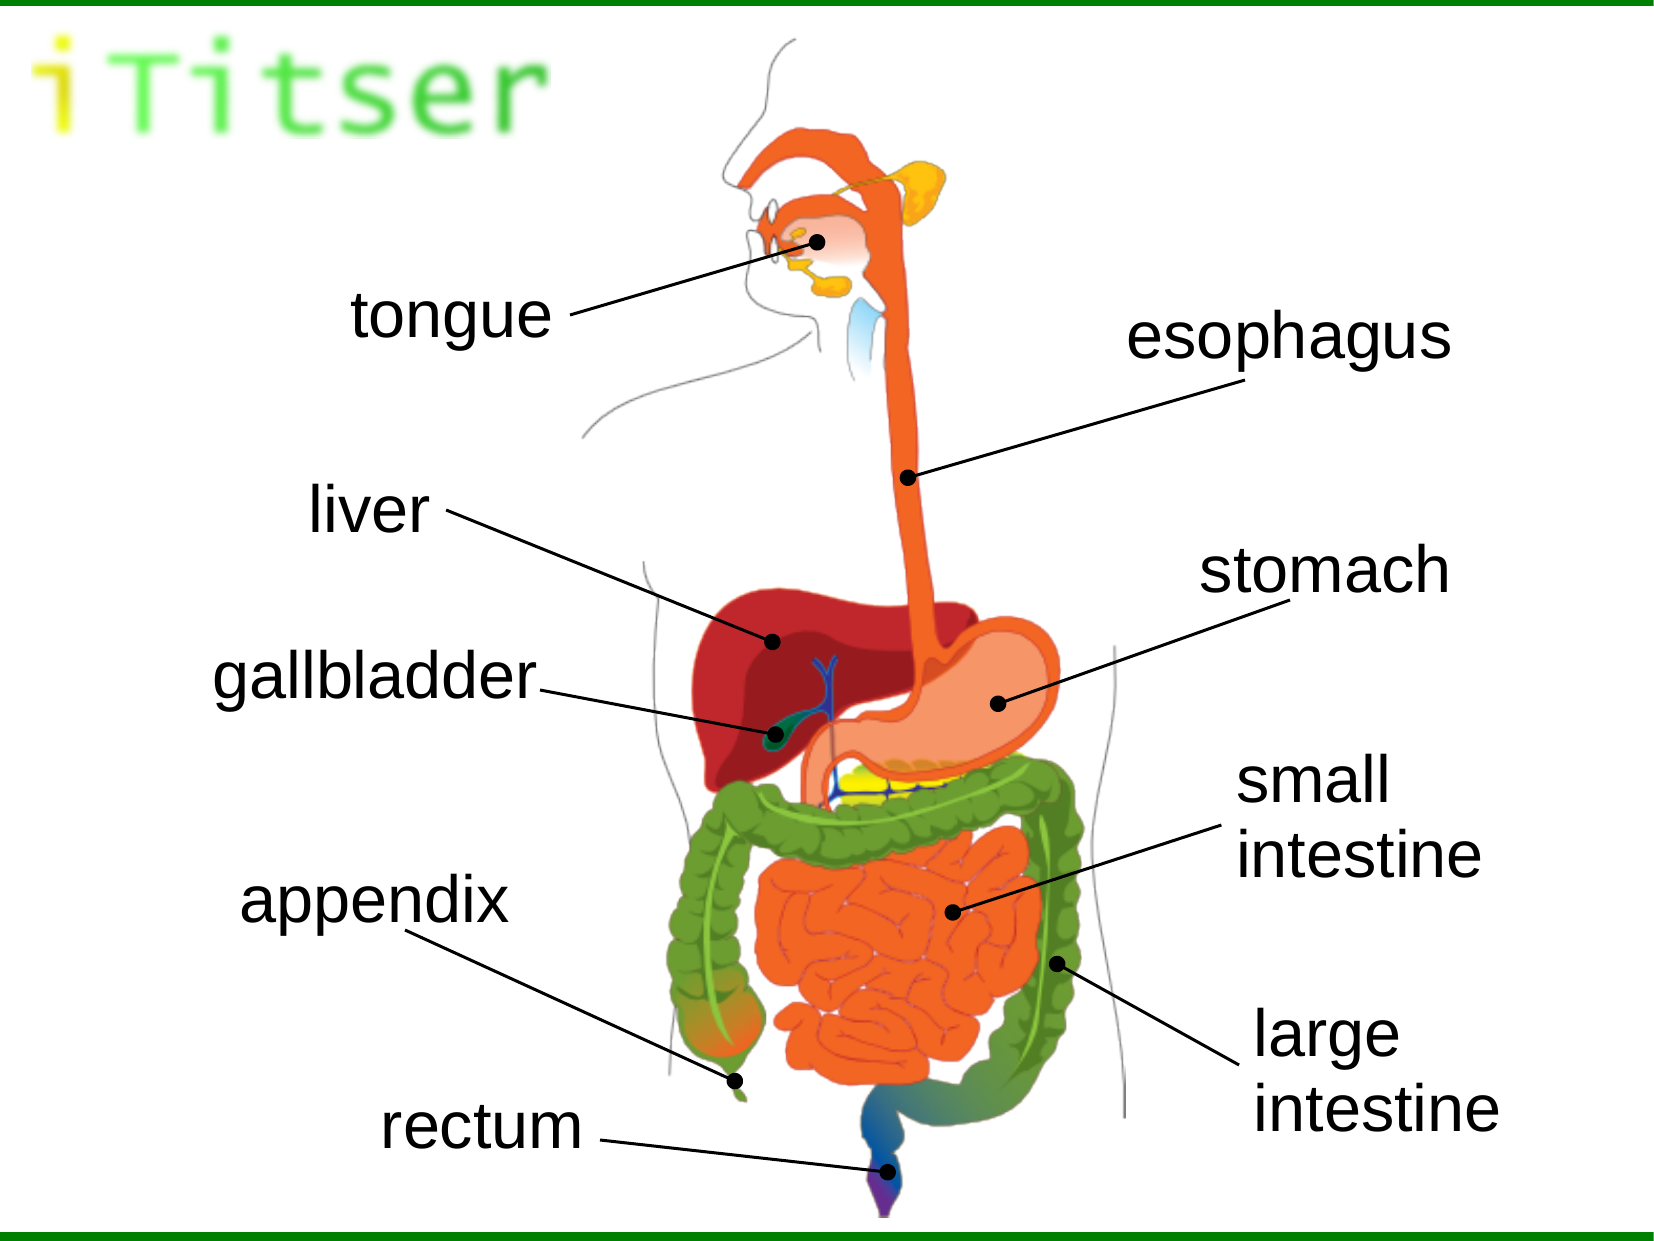

tongue
esophagus
liver
stomach
gallbladder
small
intestine
appendix
large
intestine
rectum